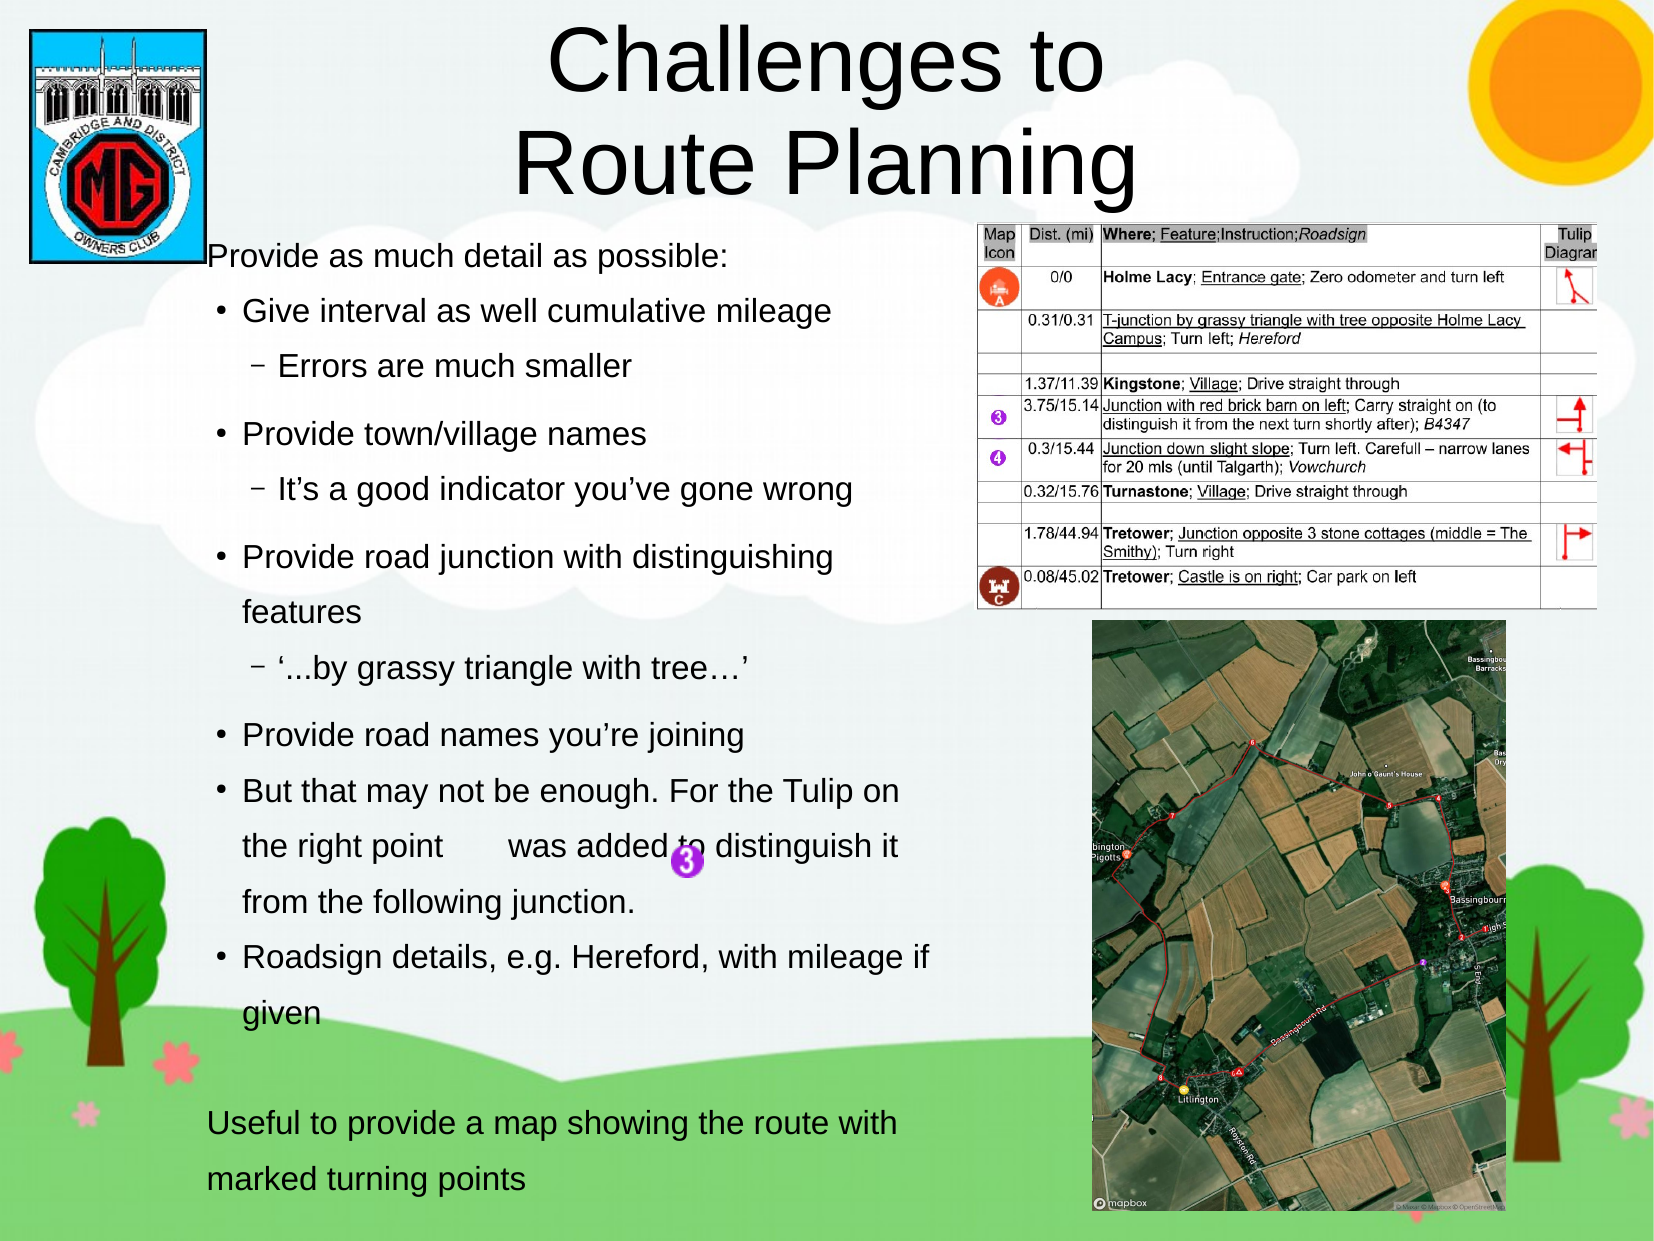

# Challenges to Route Planning
Provide as much detail as possible:
Give interval as well cumulative mileage
Errors are much smaller
Provide town/village names
It’s a good indicator you’ve gone wrong
Provide road junction with distinguishing features
‘...by grassy triangle with tree…’
Provide road names you’re joining
But that may not be enough. For the Tulip on the right point was added to distinguish it from the following junction.
Roadsign details, e.g. Hereford, with mileage if given
Useful to provide a map showing the route with marked turning points